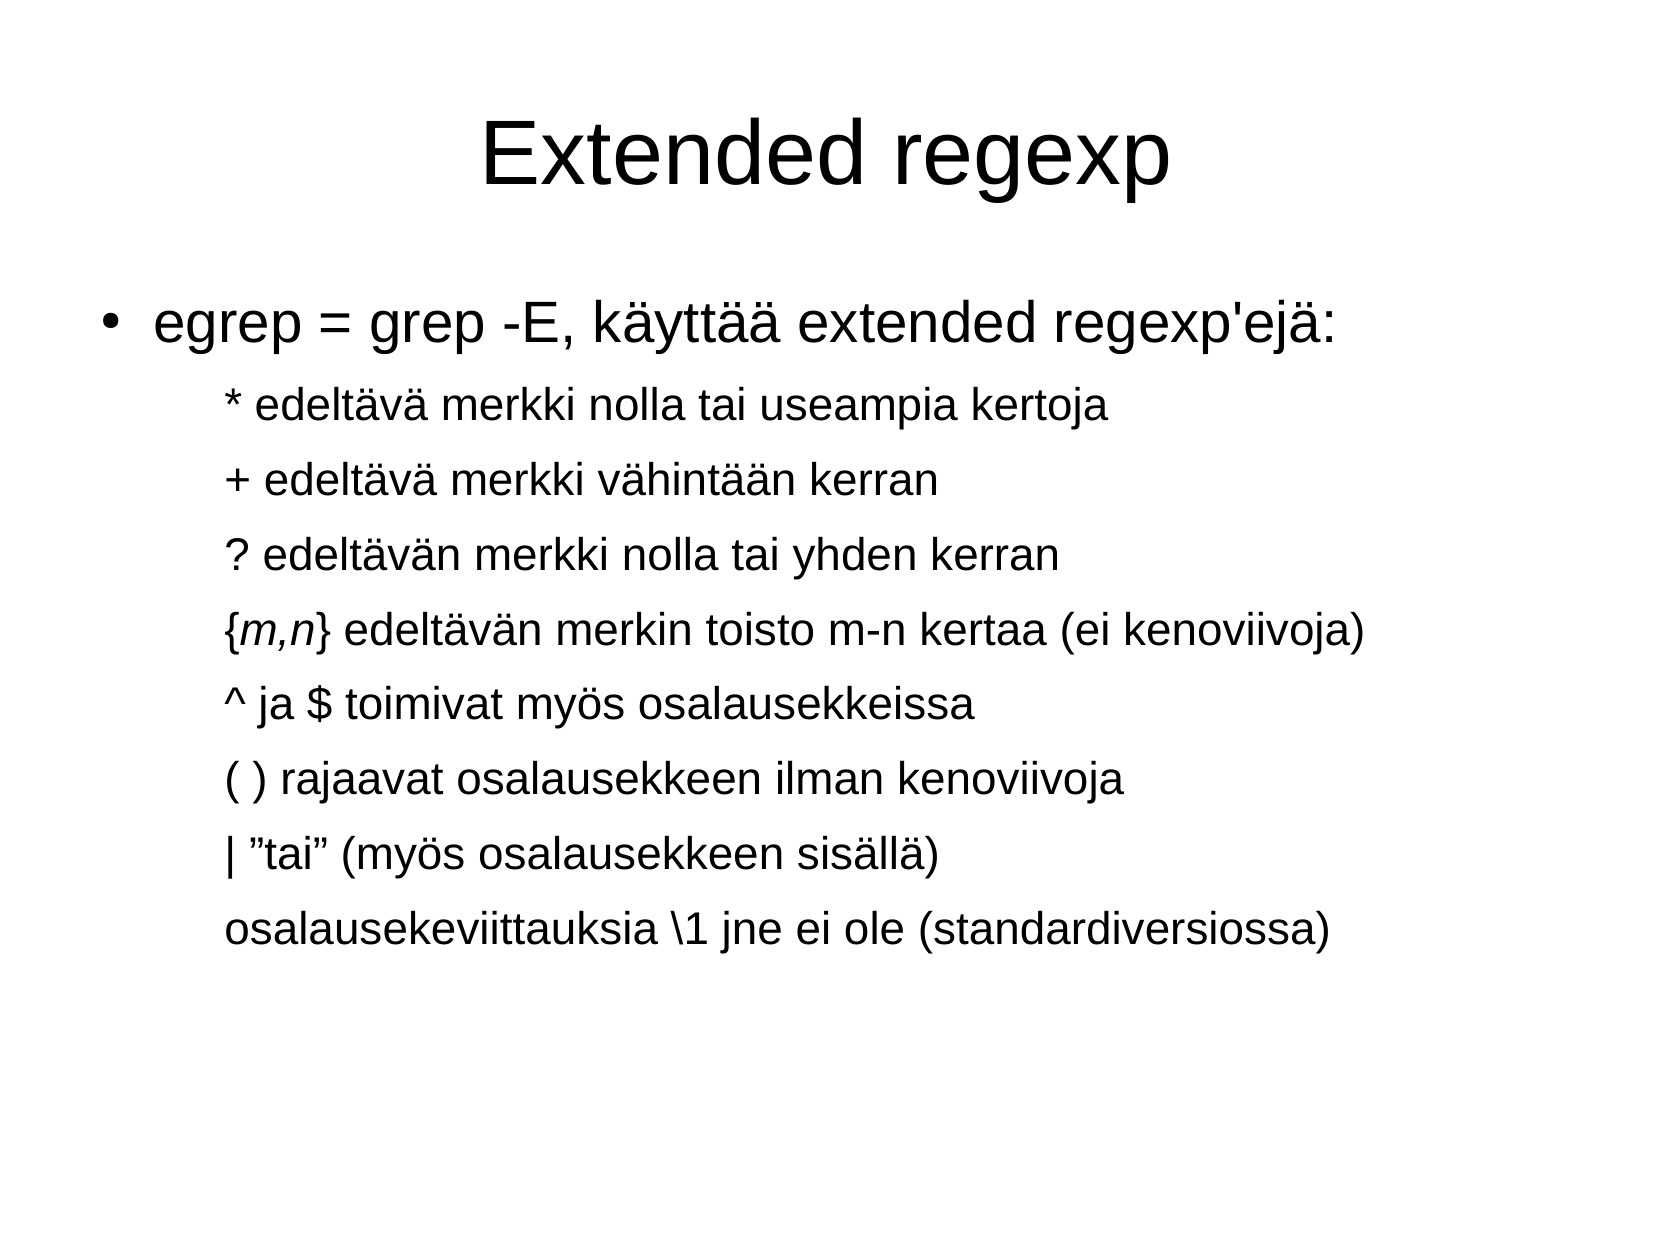

# Extended regexp
egrep = grep -E, käyttää extended regexp'ejä:
* edeltävä merkki nolla tai useampia kertoja
+ edeltävä merkki vähintään kerran
? edeltävän merkki nolla tai yhden kerran
{m,n} edeltävän merkin toisto m-n kertaa (ei kenoviivoja)
^ ja $ toimivat myös osalausekkeissa
( ) rajaavat osalausekkeen ilman kenoviivoja
| ”tai” (myös osalausekkeen sisällä)
osalausekeviittauksia \1 jne ei ole (standardiversiossa)